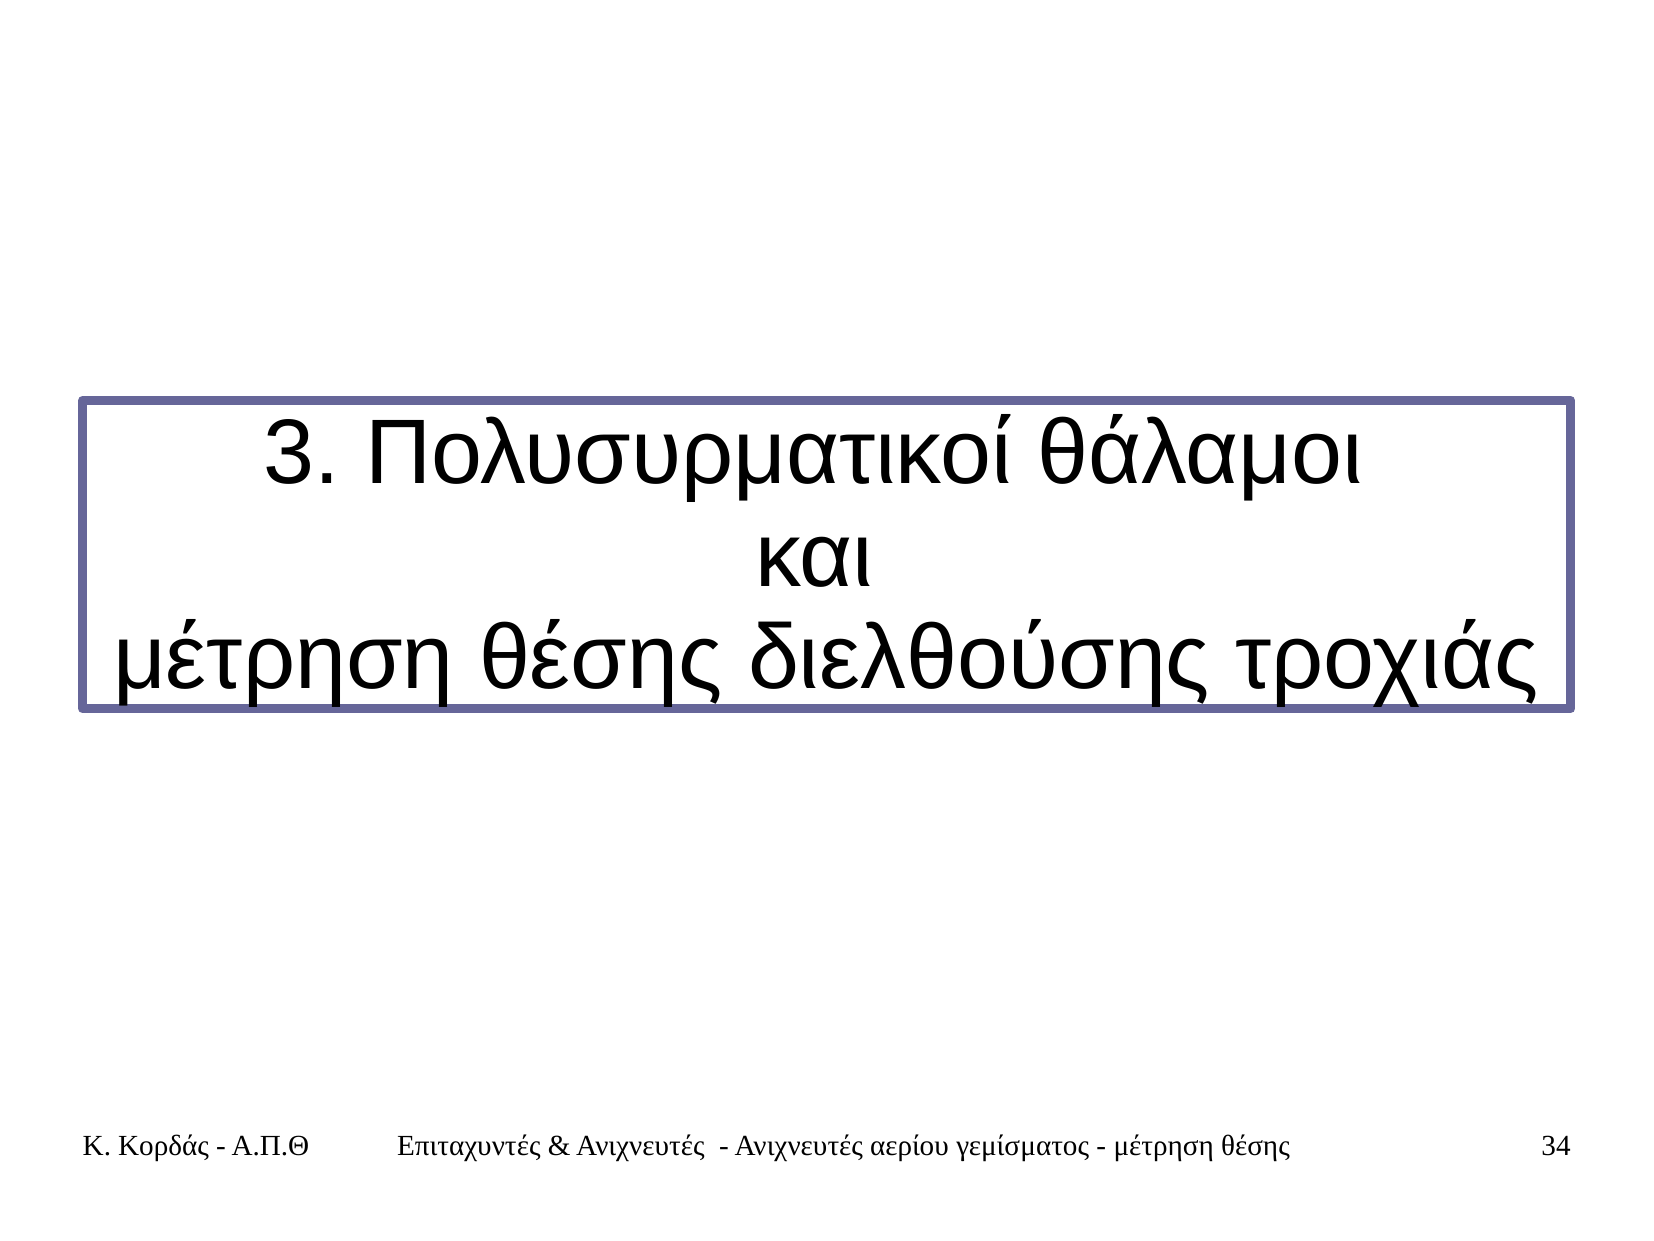

# 3. Πολυσυρματικοί θάλαμοι και μέτρηση θέσης διελθούσης τροχιάς
Κ. Κορδάς - Α.Π.Θ
Επιταχυντές & Ανιχνευτές - Ανιχνευτές αερίου γεμίσματος - μέτρηση θέσης
34